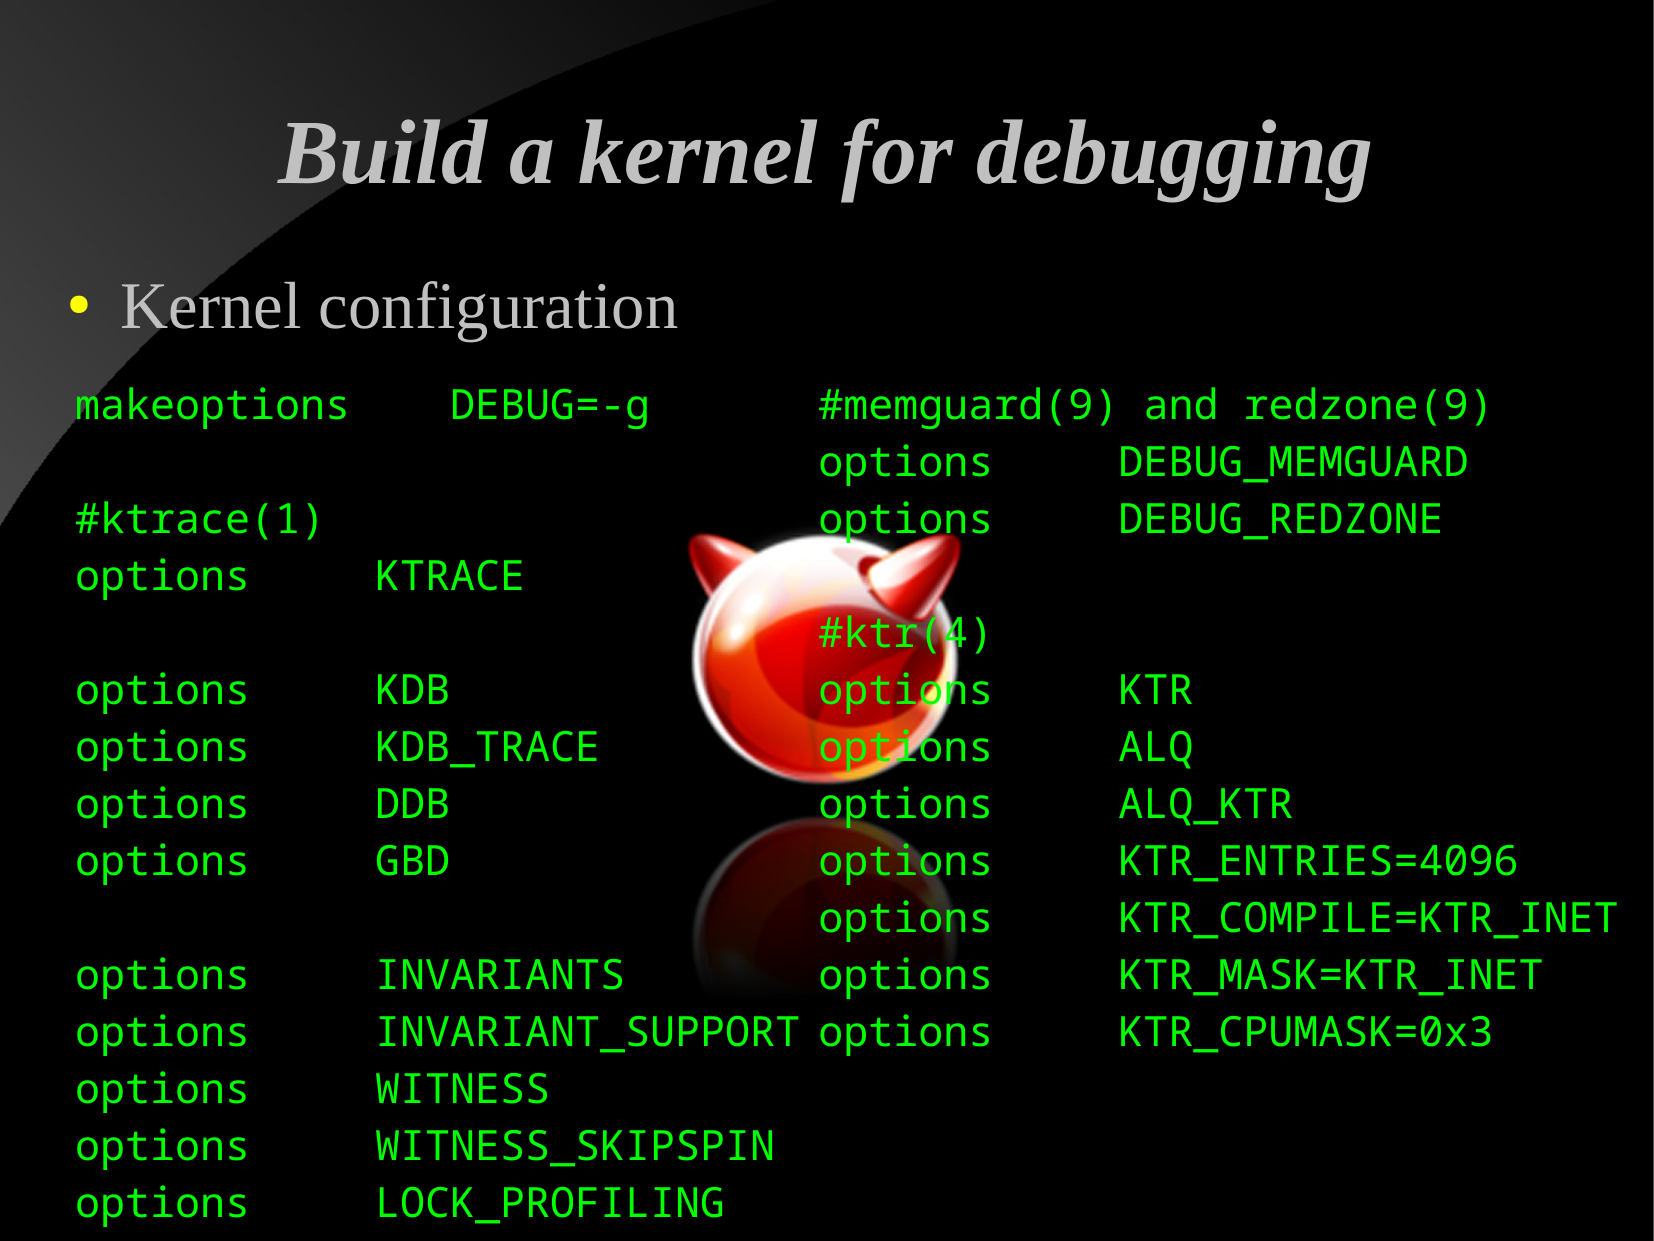

# Build a kernel for debugging
Kernel configuration
makeoptions		DEBUG=-g
#ktrace(1)
options		KTRACE
options		KDB
options		KDB_TRACE
options		DDB
options		GBD
options		INVARIANTS
options		INVARIANT_SUPPORT
options		WITNESS
options		WITNESS_SKIPSPIN
options		LOCK_PROFILING
#memguard(9) and redzone(9)
options		DEBUG_MEMGUARD
options		DEBUG_REDZONE
#ktr(4)
options		KTR
options		ALQ
options		ALQ_KTR
options		KTR_ENTRIES=4096
options		KTR_COMPILE=KTR_INET
options		KTR_MASK=KTR_INET
options		KTR_CPUMASK=0x3